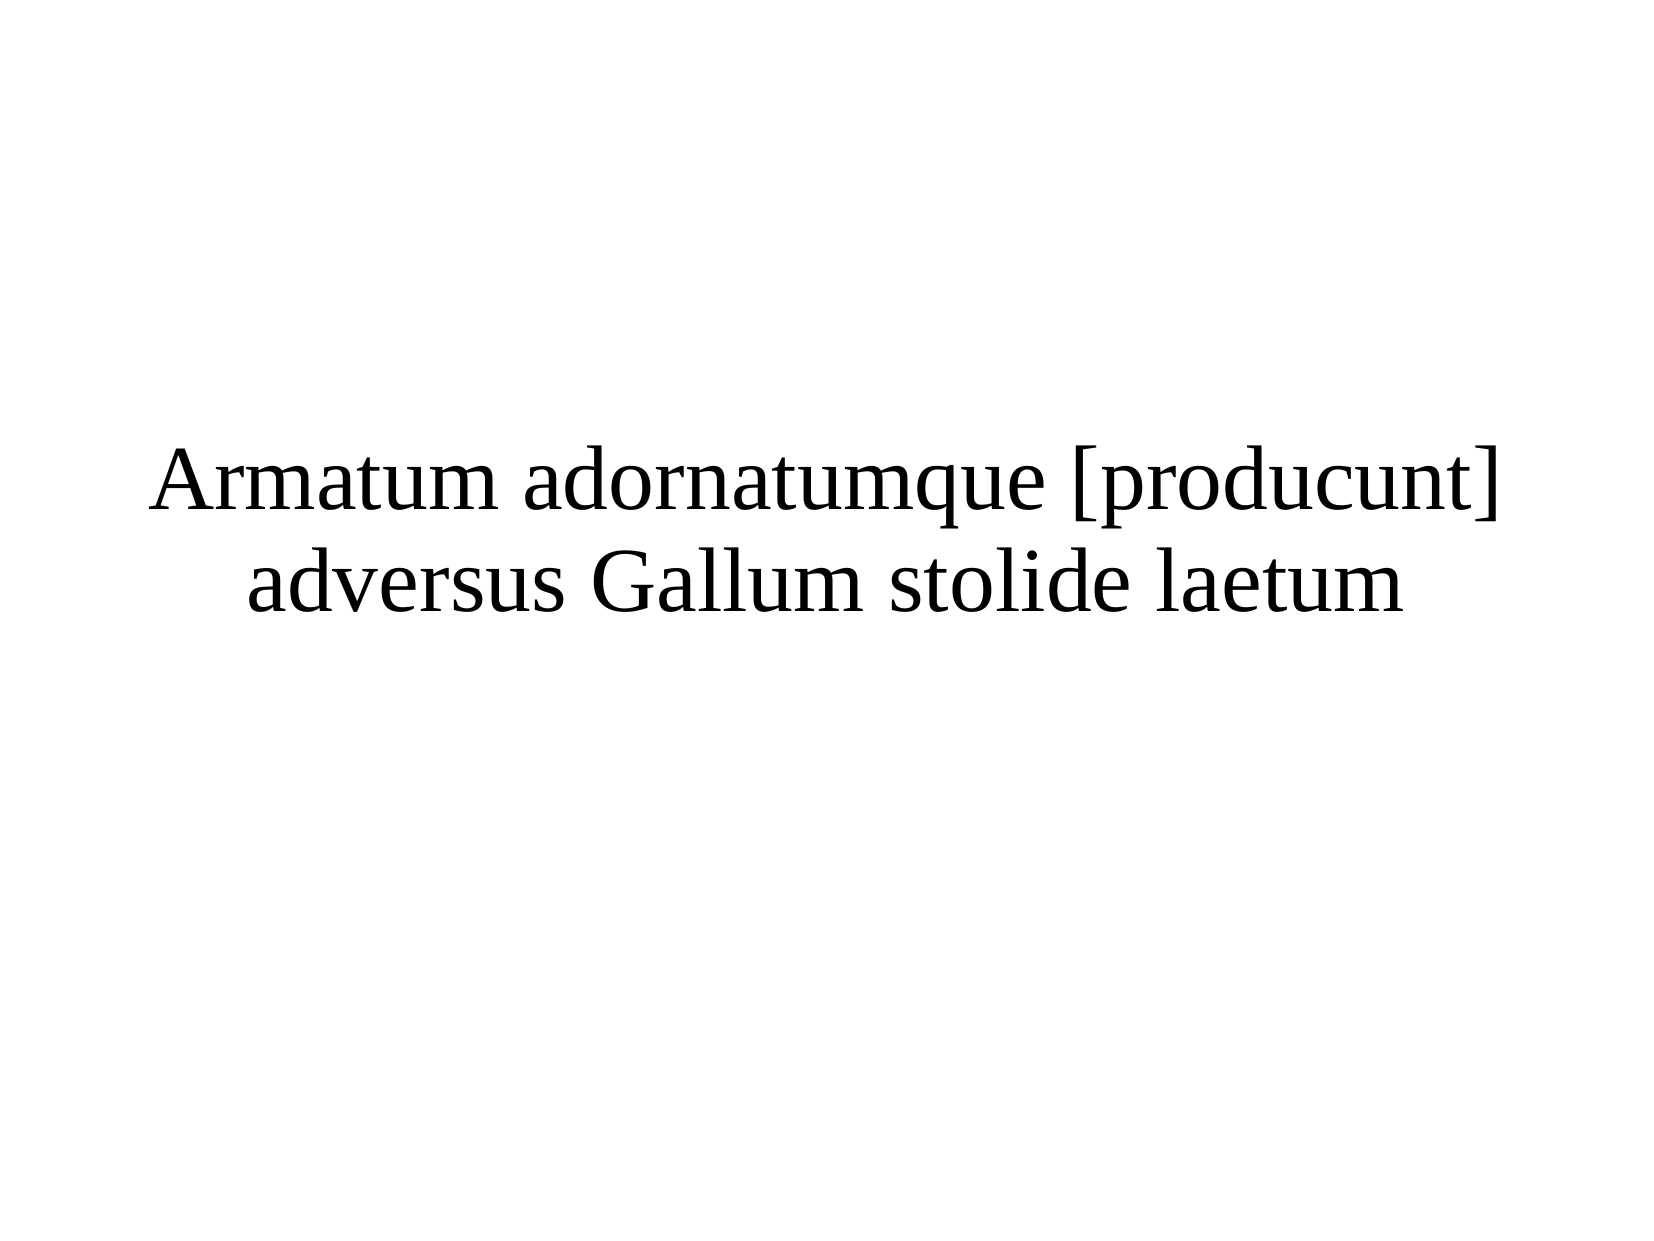

# Armatum adornatumque [producunt] adversus Gallum stolide laetum